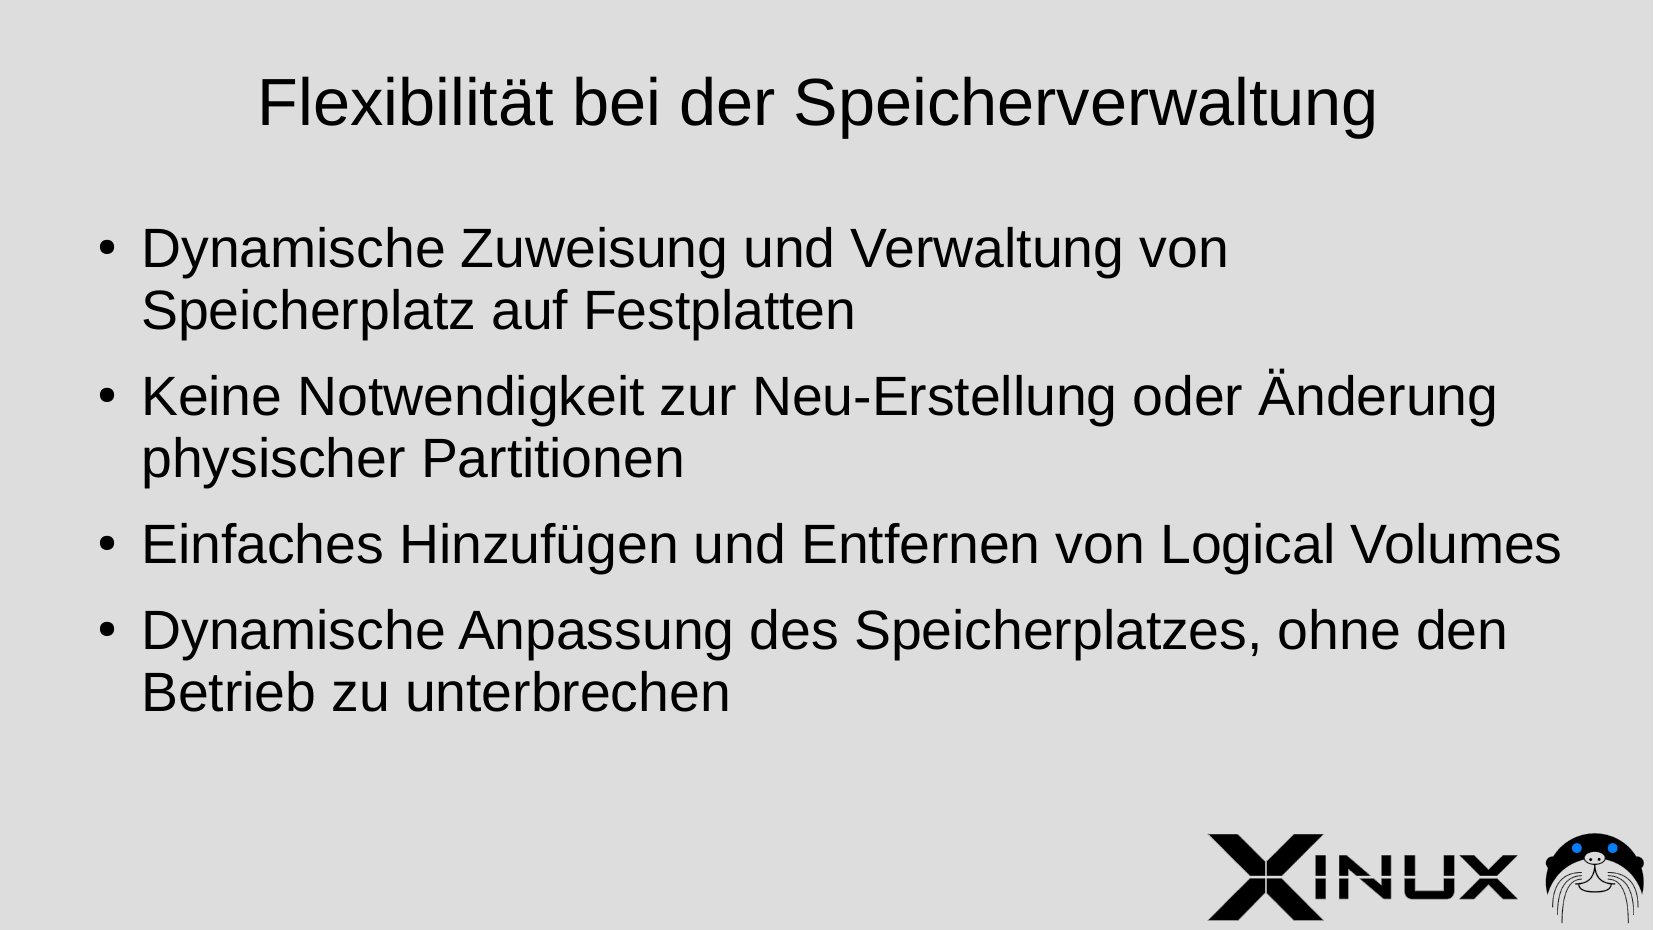

# Flexibilität bei der Speicherverwaltung
Dynamische Zuweisung und Verwaltung von Speicherplatz auf Festplatten
Keine Notwendigkeit zur Neu-Erstellung oder Änderung physischer Partitionen
Einfaches Hinzufügen und Entfernen von Logical Volumes
Dynamische Anpassung des Speicherplatzes, ohne den Betrieb zu unterbrechen